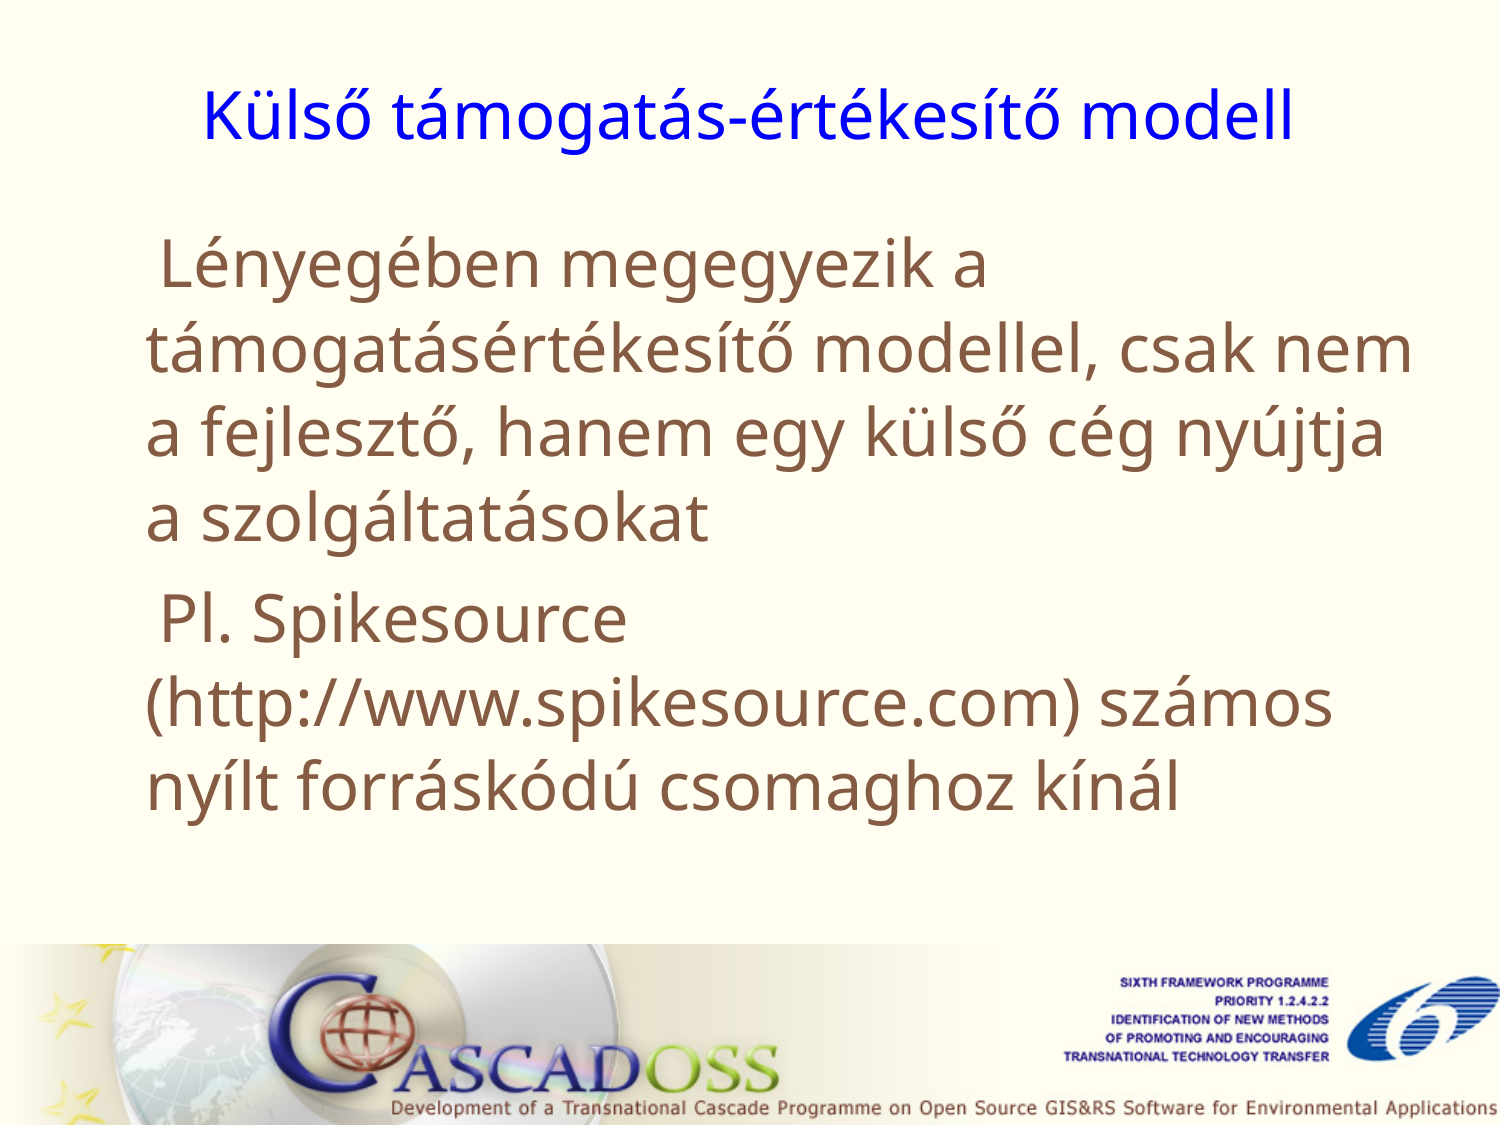

# Külső támogatás-értékesítő modell
 Lényegében megegyezik a támogatásértékesítő modellel, csak nem a fejlesztő, hanem egy külső cég nyújtja a szolgáltatásokat
 Pl. Spikesource (http://www.spikesource.com) számos nyílt forráskódú csomaghoz kínál